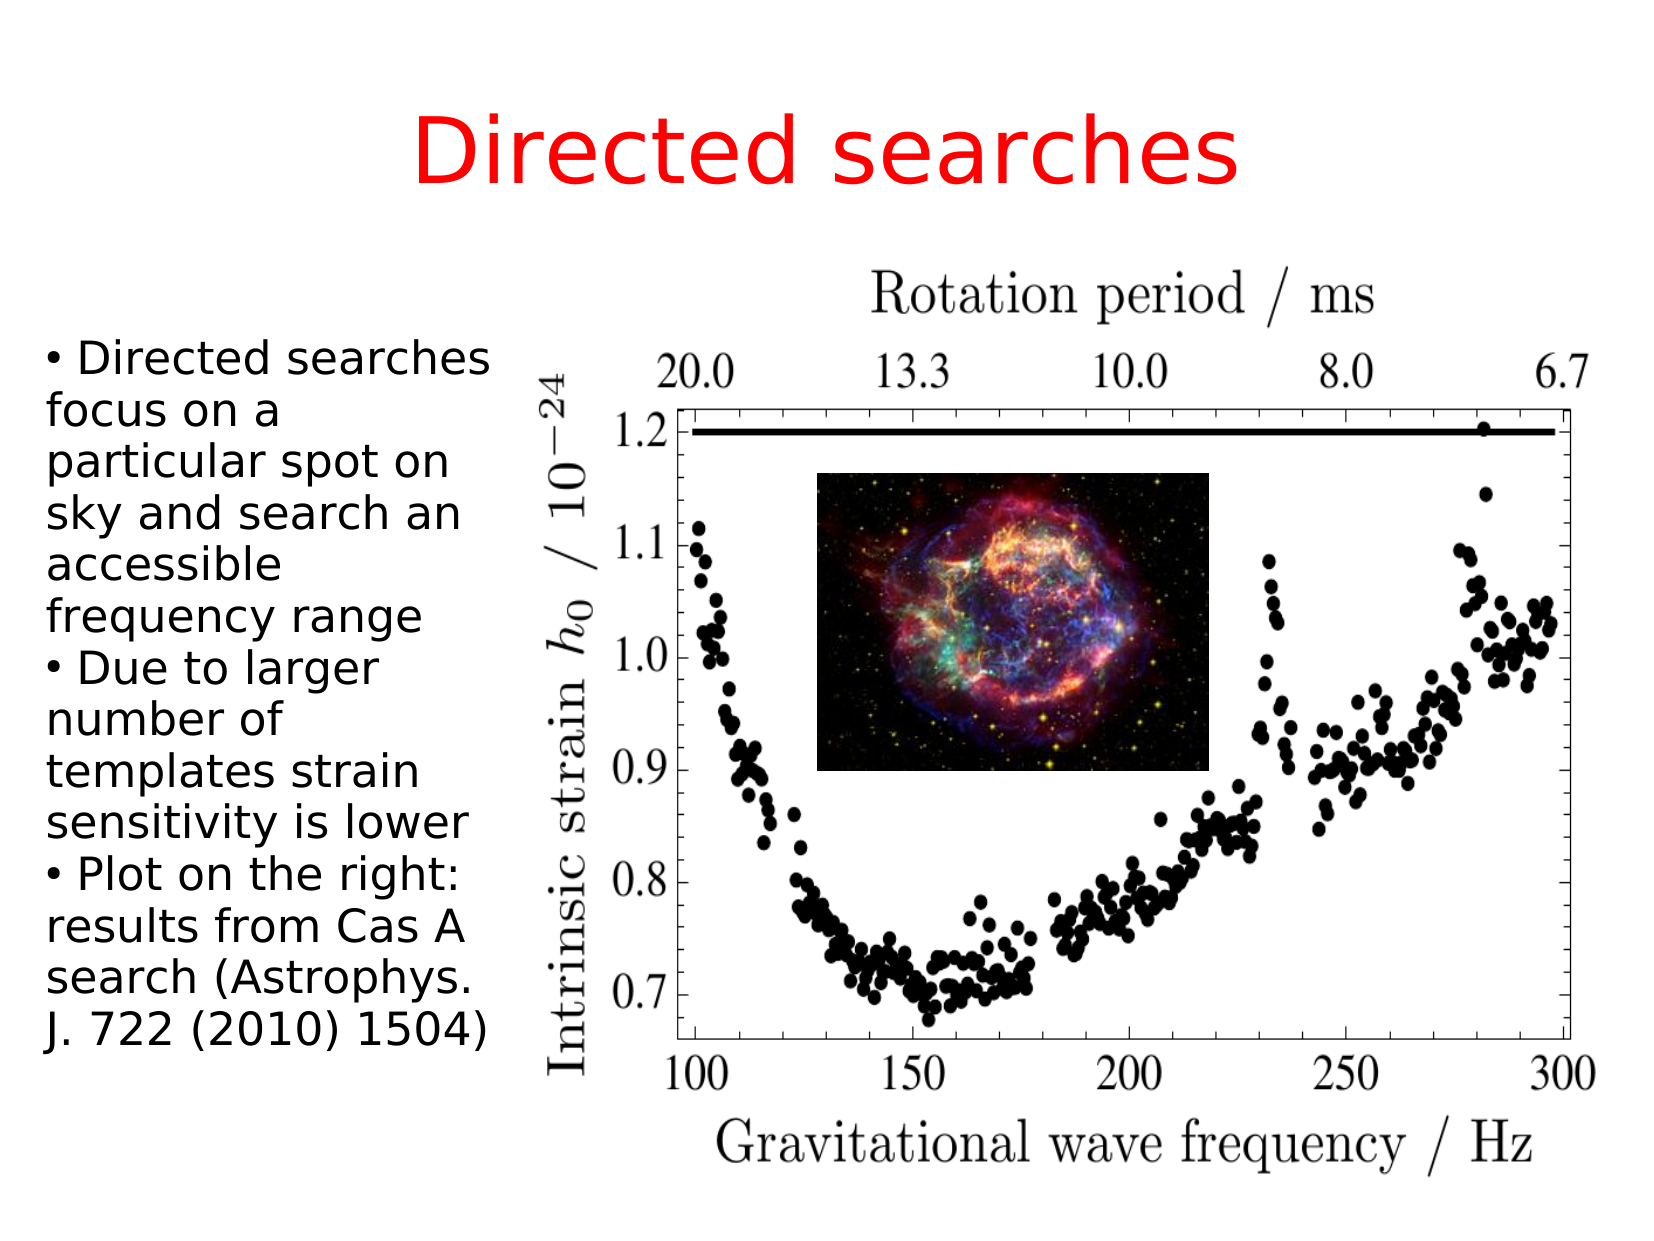

# Directed searches
 Directed searches focus on a particular spot on sky and search an accessible frequency range
 Due to larger number of templates strain sensitivity is lower
 Plot on the right: results from Cas A search (Astrophys. J. 722 (2010) 1504)